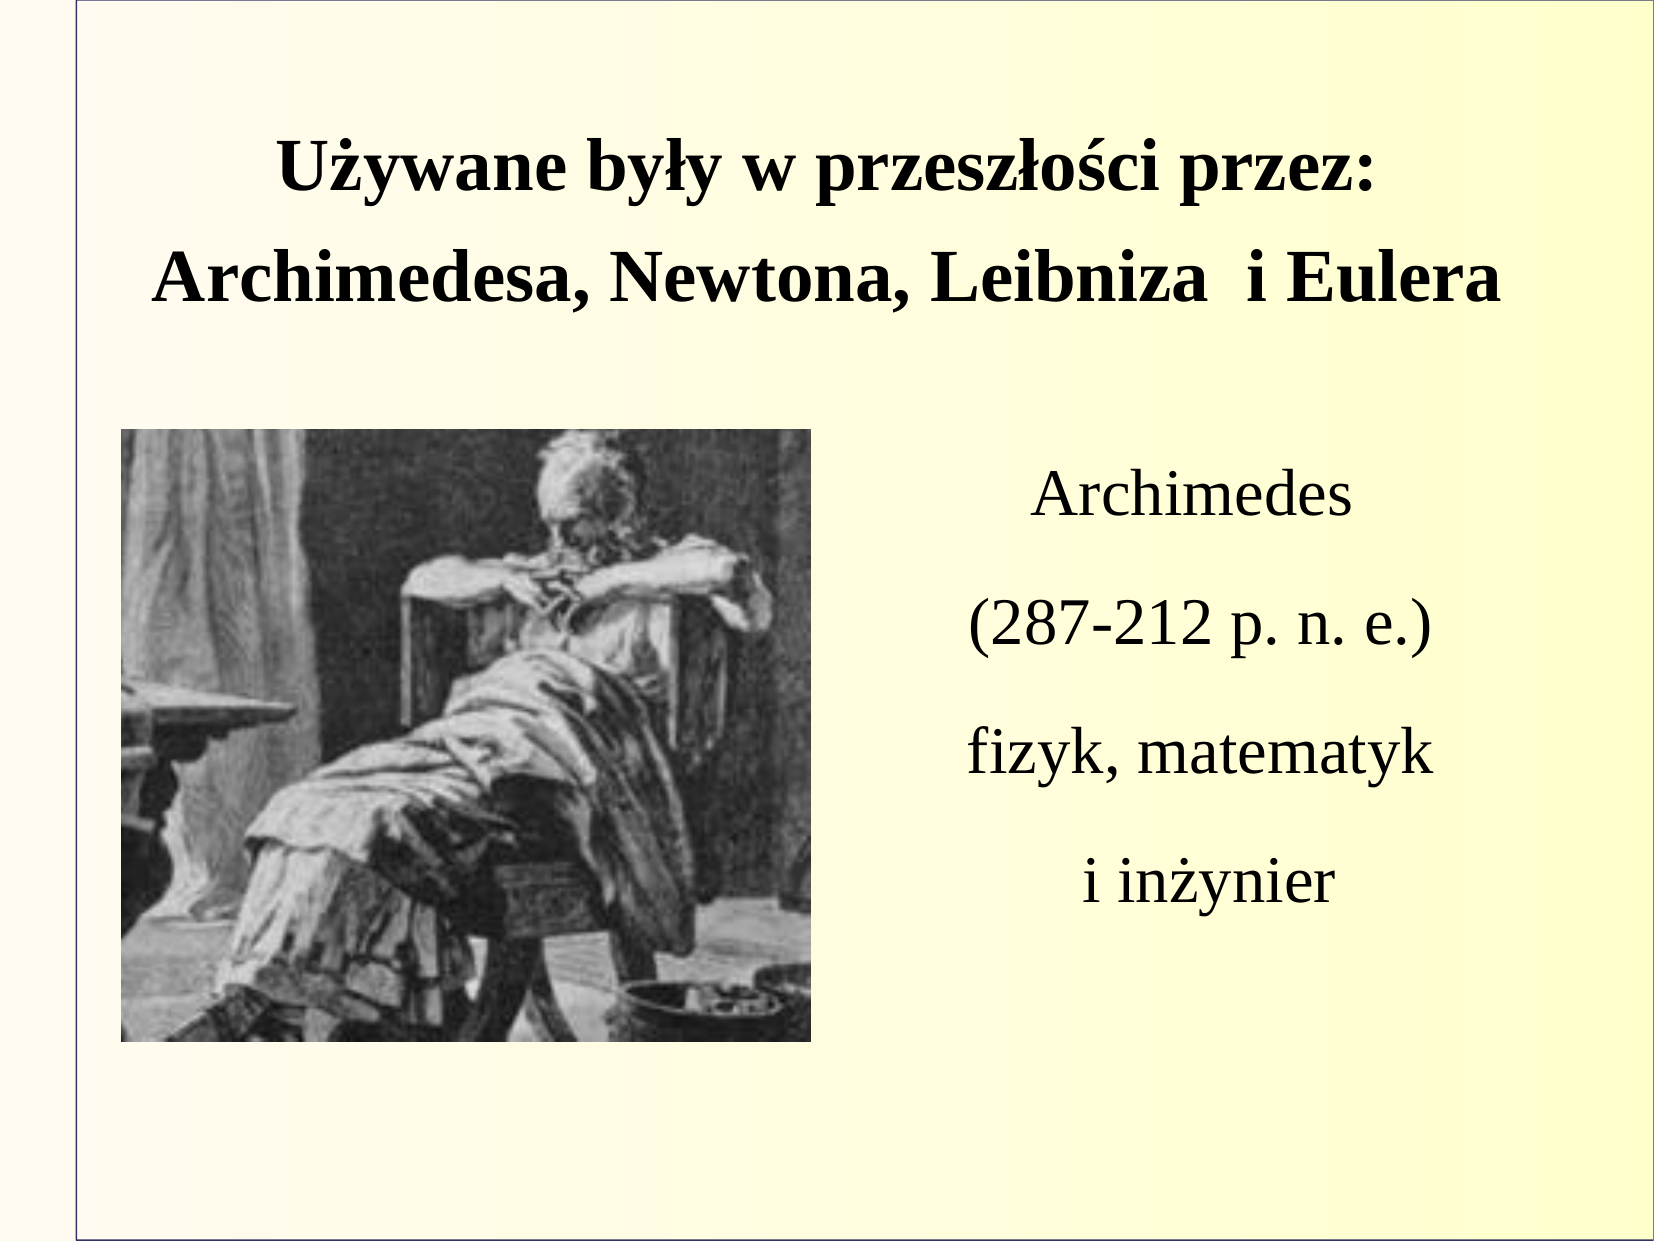

# Używane były w przeszłości przez: Archimedesa, Newtona, Leibniza i Eulera
Archimedes
(287-212 p. n. e.)
fizyk, matematyk
 i inżynier